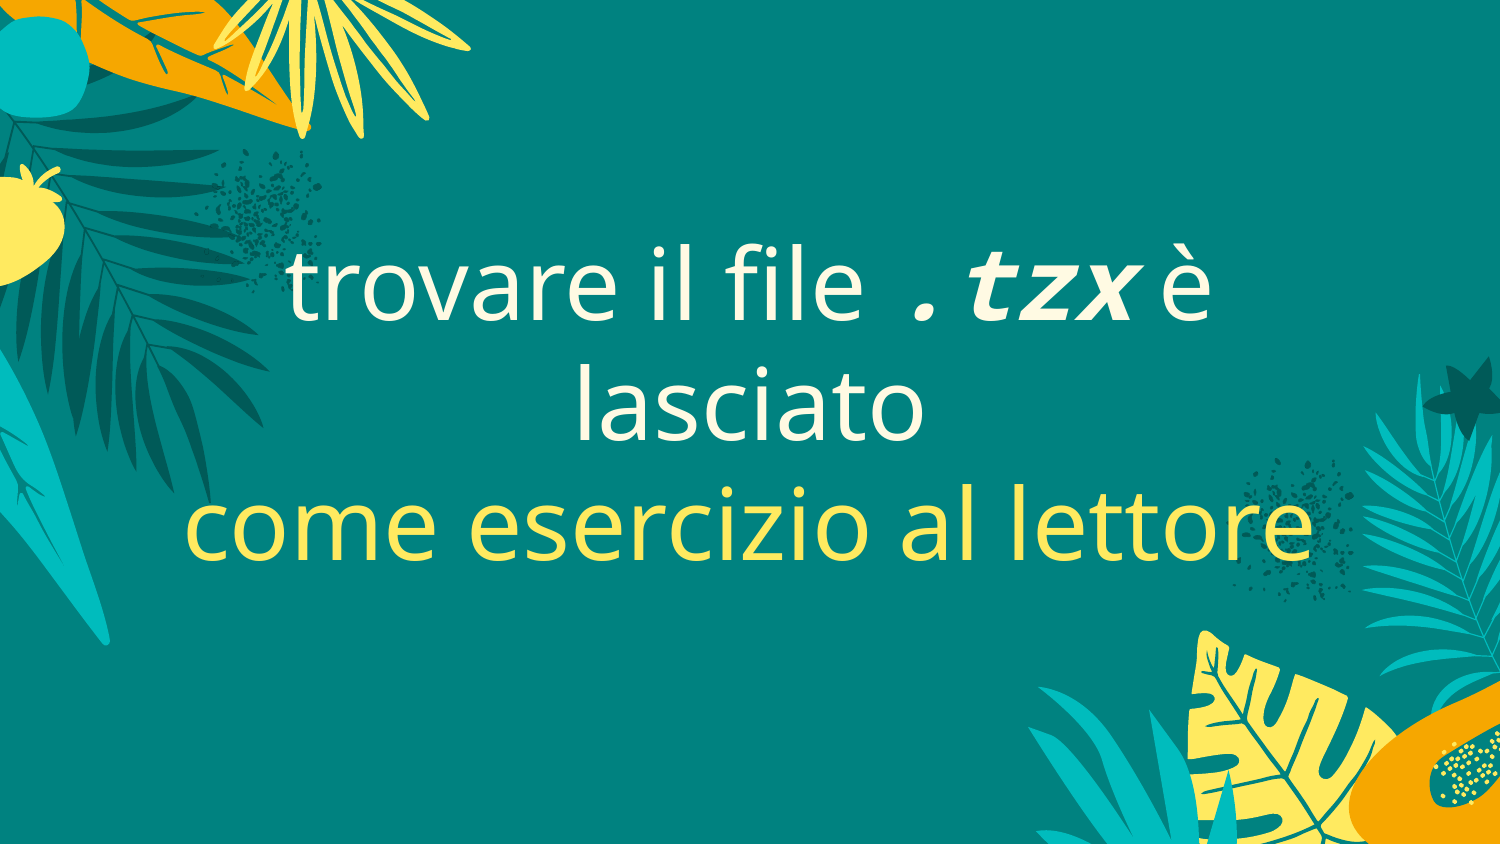

# trovare il file .tzx è lasciato come esercizio al lettore